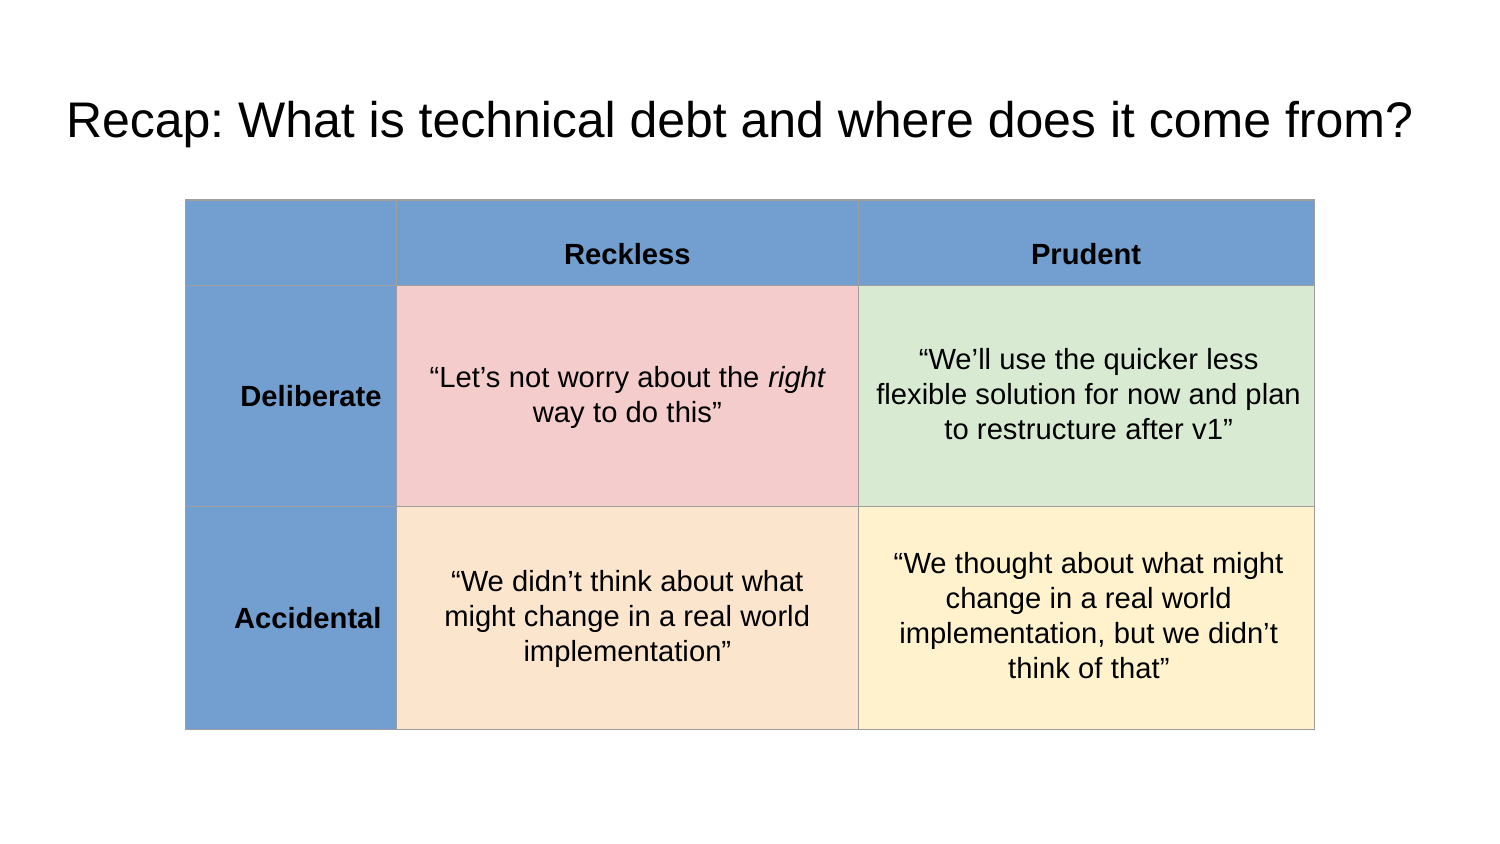

# Recap: What is technical debt and where does it come from?
| | Reckless | Prudent |
| --- | --- | --- |
| Deliberate | | |
| Accidental | | |
“Let’s not worry about the right way to do this”
“We’ll use the quicker less flexible solution for now and plan to restructure after v1”
“We didn’t think about what might change in a real world implementation”
“We thought about what might change in a real world implementation, but we didn’t think of that”